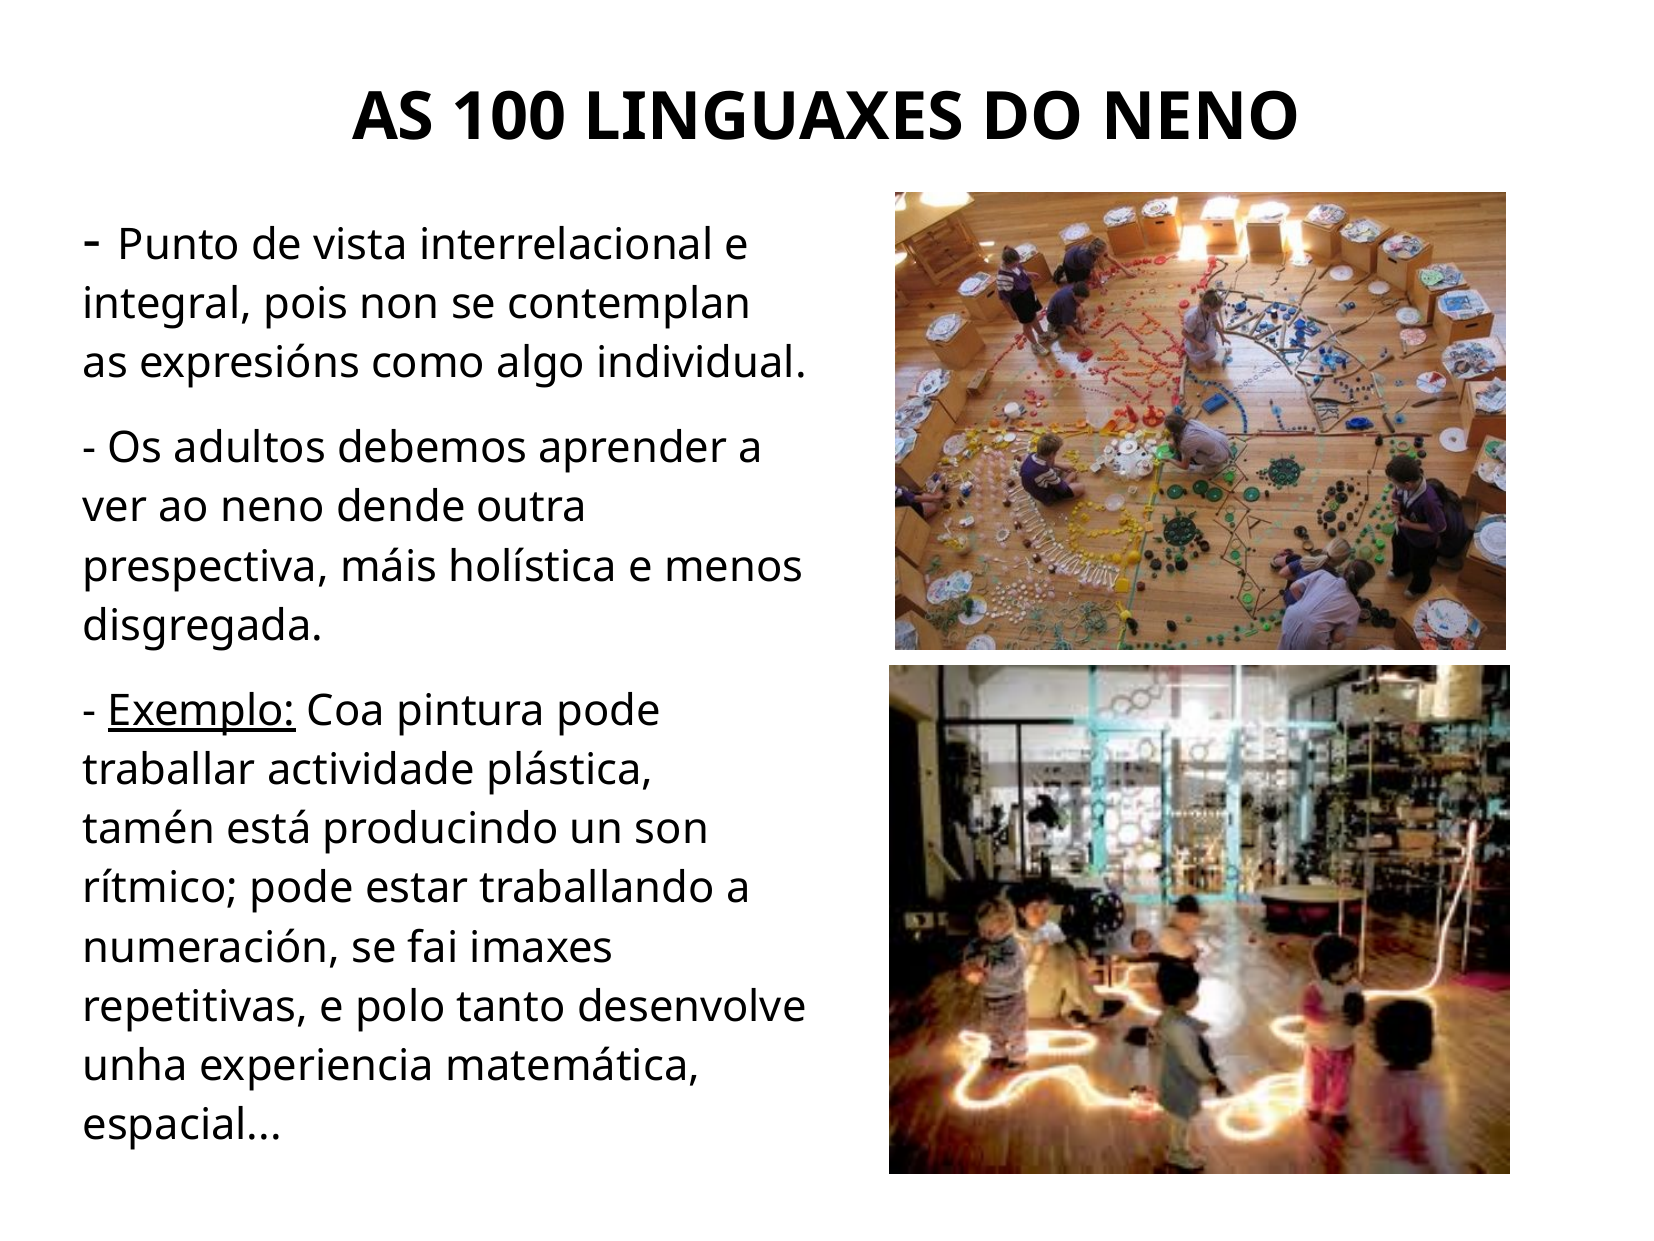

# AS 100 LINGUAXES DO NENO
- Punto de vista interrelacional e integral, pois non se contemplan as expresións como algo individual.
- Os adultos debemos aprender a ver ao neno dende outra prespectiva, máis holística e menos disgregada.
- Exemplo: Coa pintura pode traballar actividade plástica, tamén está producindo un son rítmico; pode estar traballando a numeración, se fai imaxes repetitivas, e polo tanto desenvolve unha experiencia matemática, espacial...